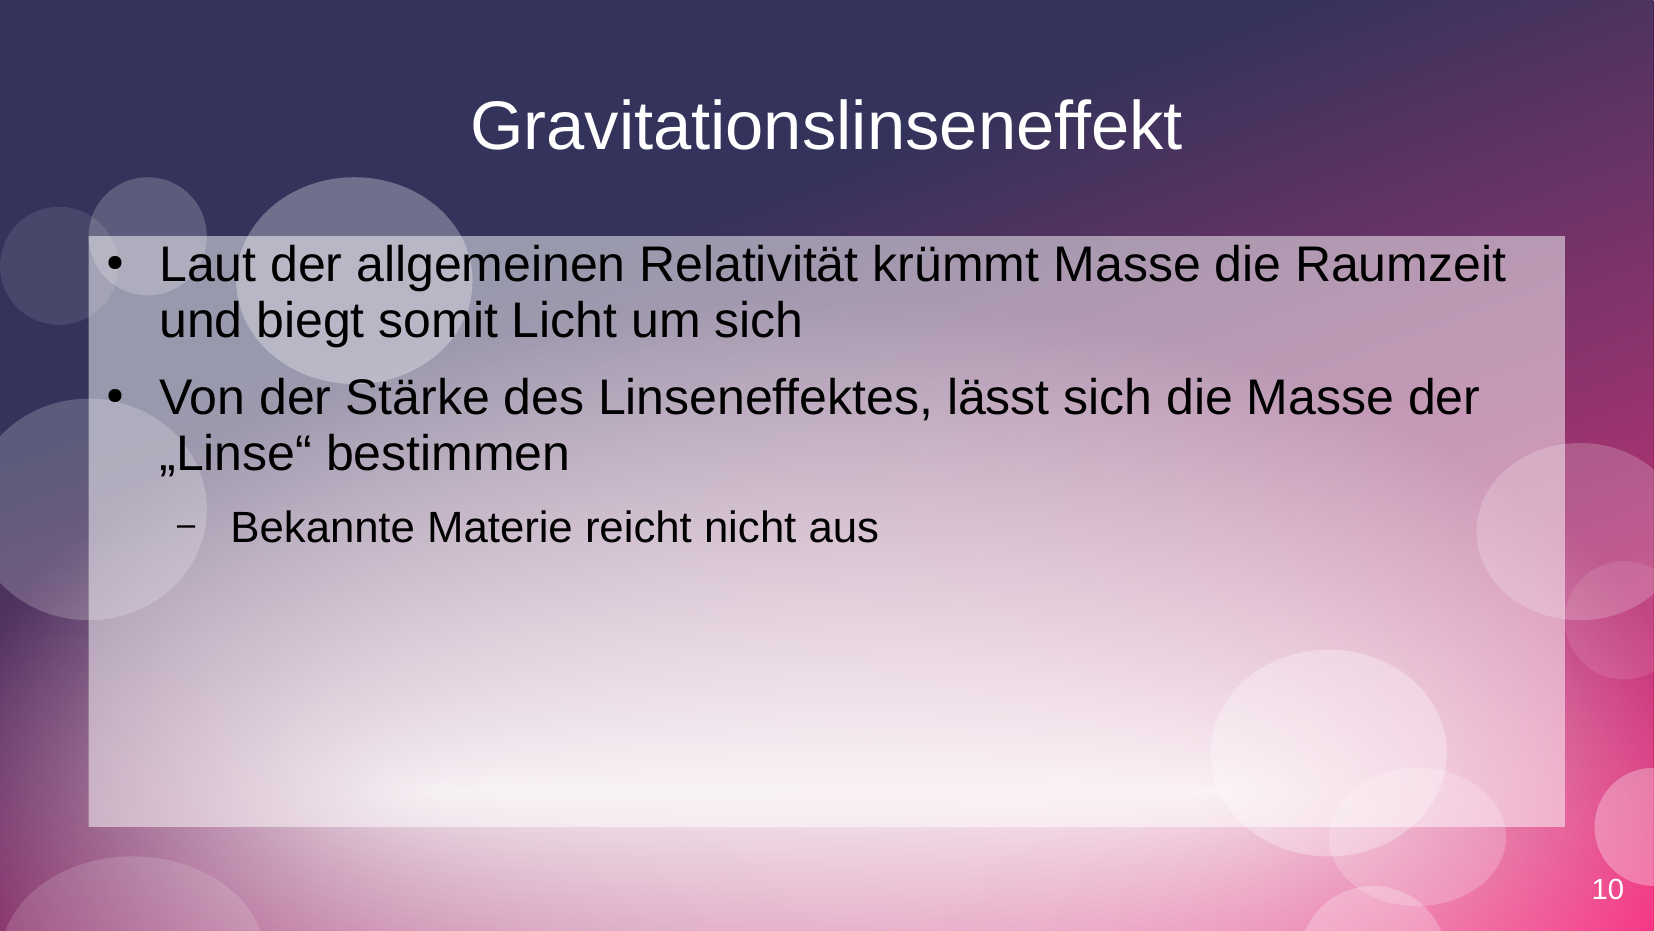

# Gravitationslinseneffekt
Laut der allgemeinen Relativität krümmt Masse die Raumzeit und biegt somit Licht um sich
Von der Stärke des Linseneffektes, lässt sich die Masse der „Linse“ bestimmen
Bekannte Materie reicht nicht aus